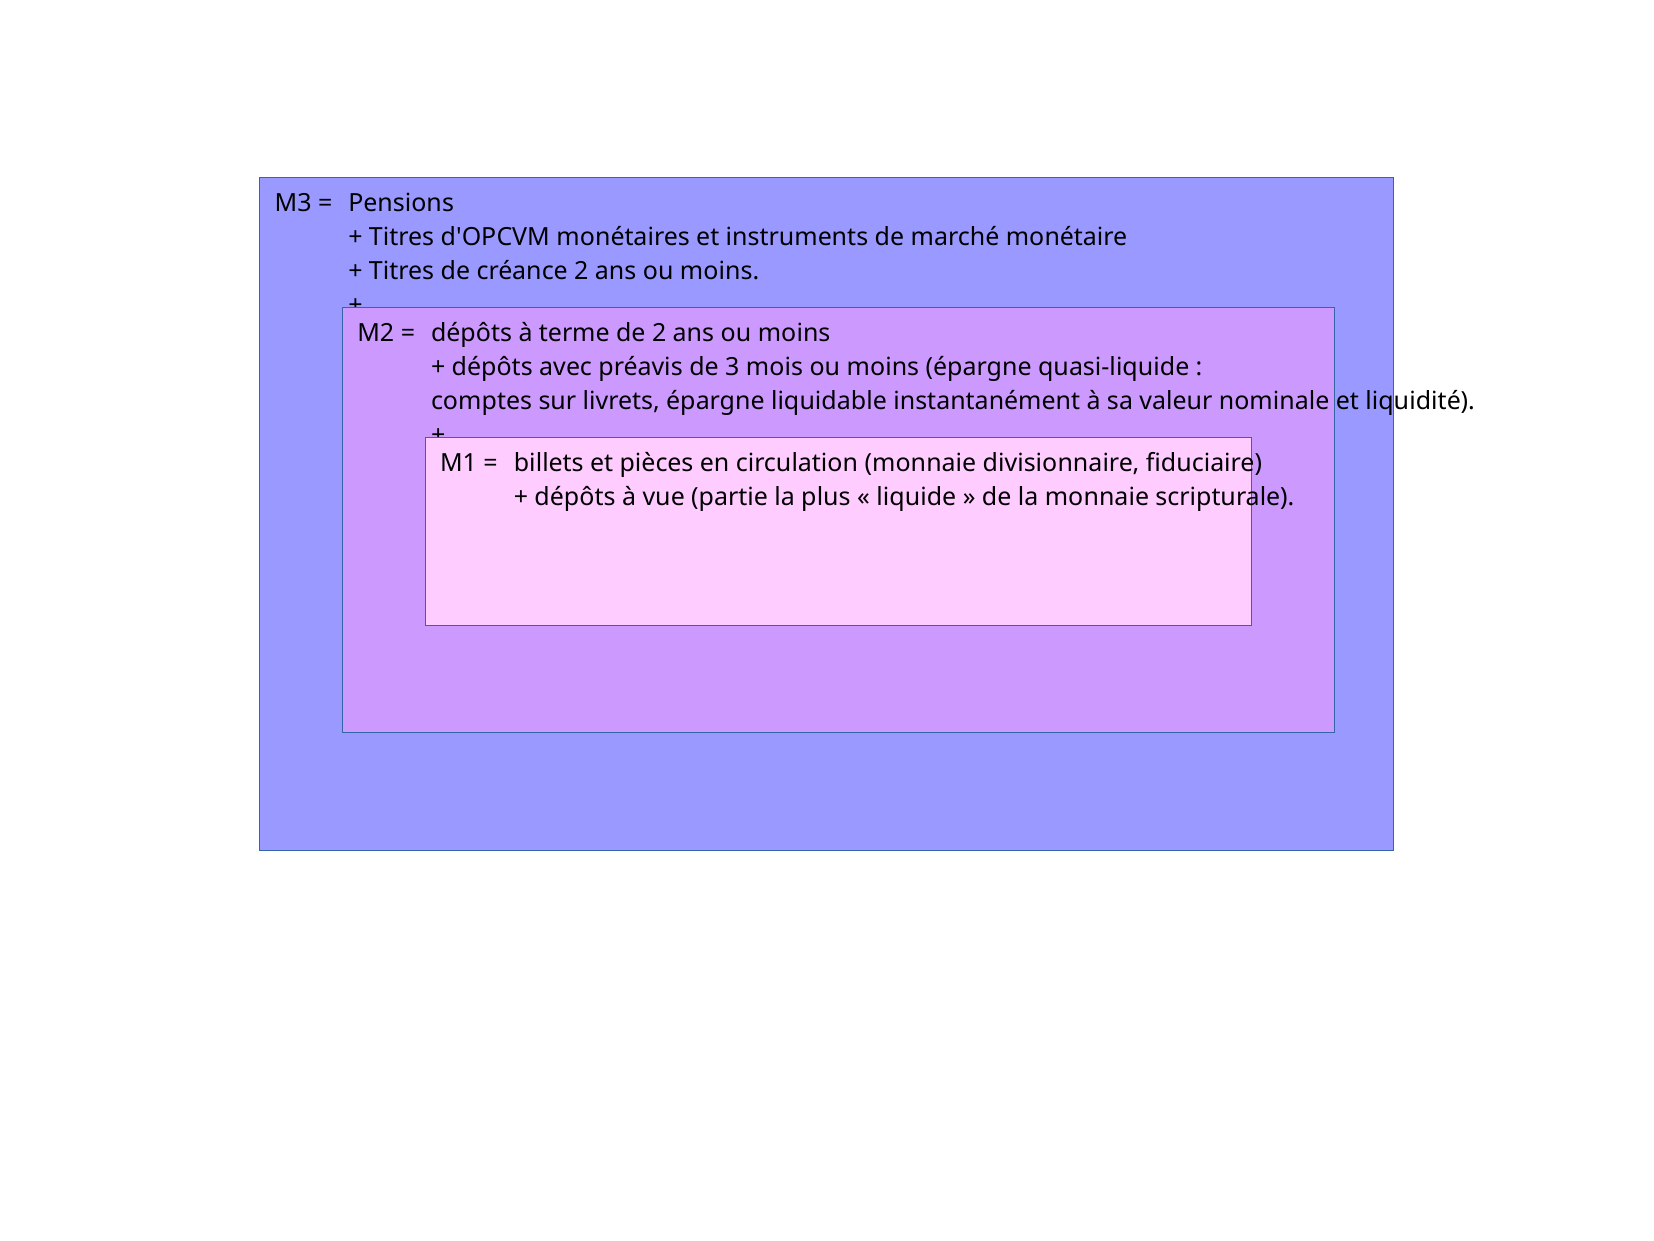

M3 = 	Pensions
	+ Titres d'OPCVM monétaires et instruments de marché monétaire
	+ Titres de créance 2 ans ou moins.
	+
M2 =	dépôts à terme de 2 ans ou moins
	+ dépôts avec préavis de 3 mois ou moins (épargne quasi-liquide :
	comptes sur livrets, épargne liquidable instantanément à sa valeur nominale et liquidité).
	+
M1 =	billets et pièces en circulation (monnaie divisionnaire, fiduciaire)
 	+ dépôts à vue (partie la plus « liquide » de la monnaie scripturale).